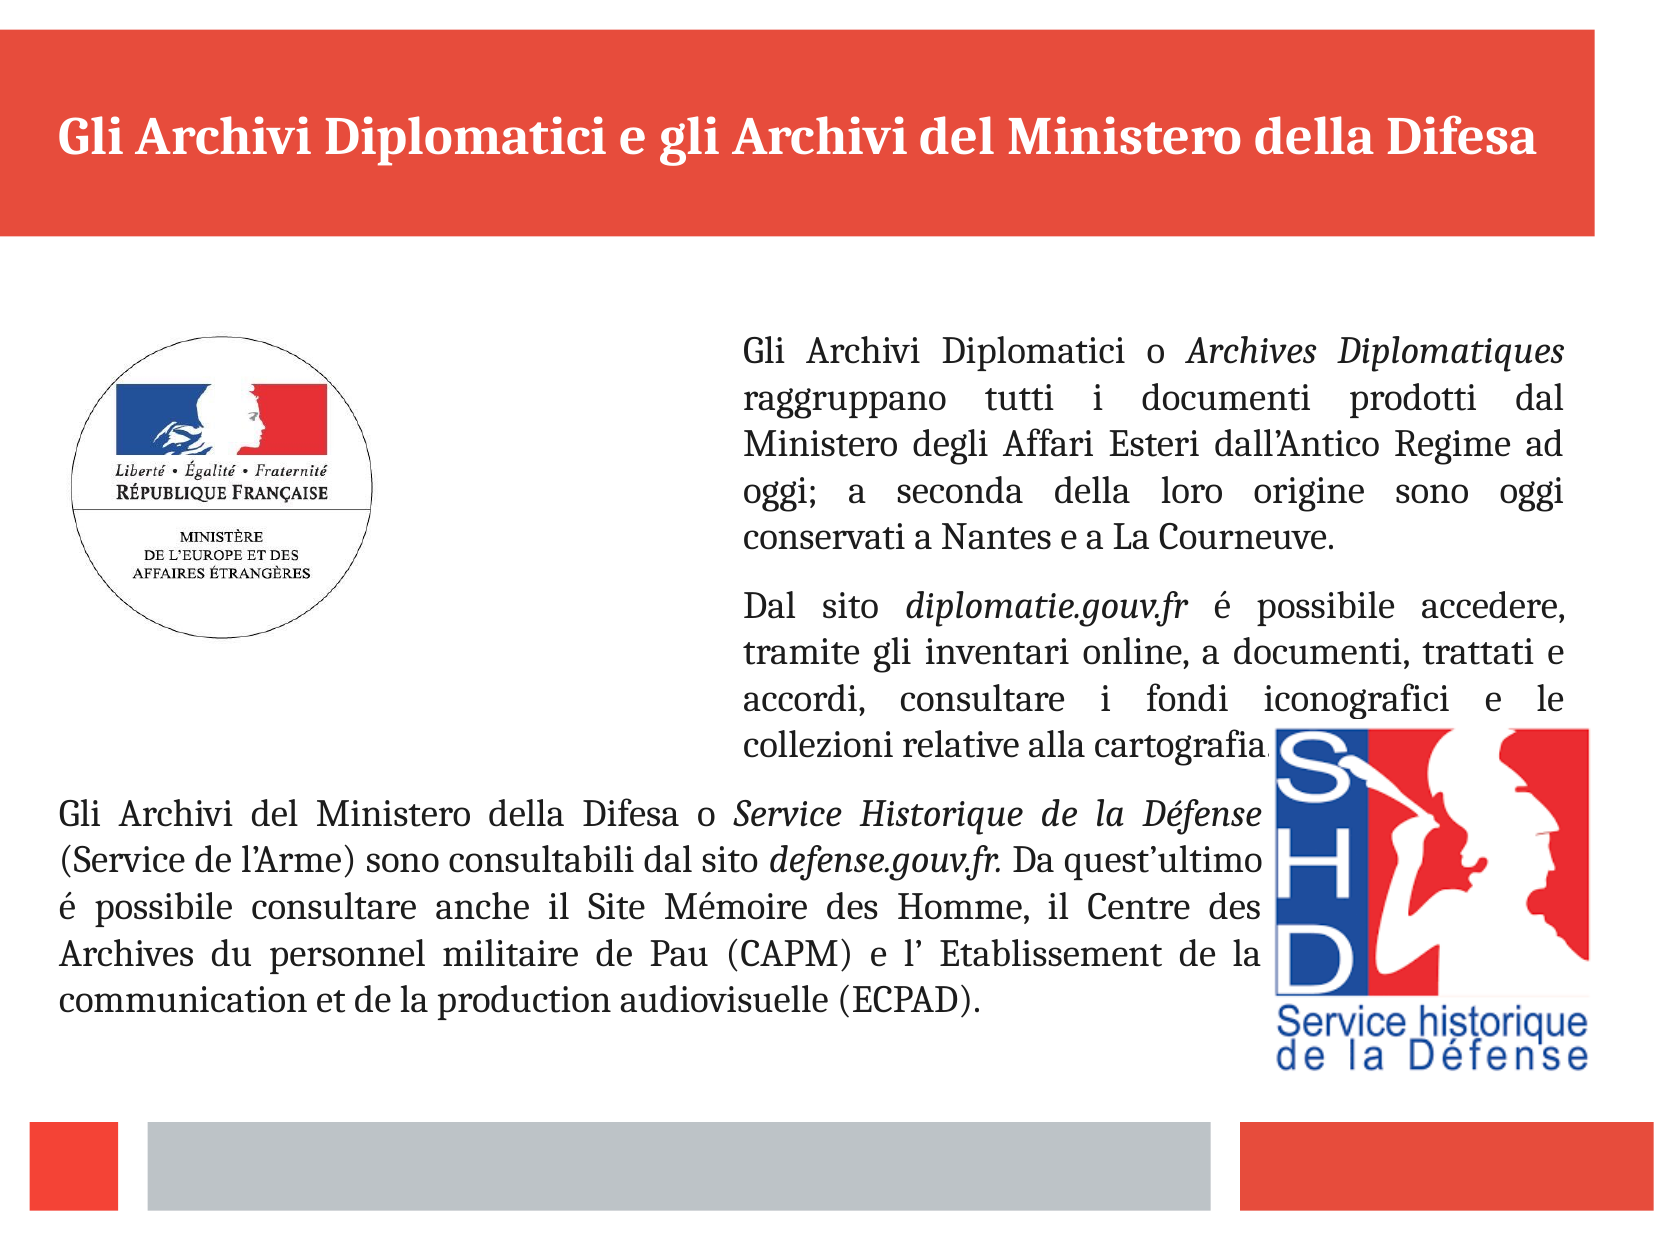

# Gli Archivi Diplomatici e gli Archivi del Ministero della Difesa
Gli Archivi Diplomatici o Archives Diplomatiques raggruppano tutti i documenti prodotti dal Ministero degli Affari Esteri dall’Antico Regime ad oggi; a seconda della loro origine sono oggi conservati a Nantes e a La Courneuve.
Dal sito diplomatie.gouv.fr é possibile accedere, tramite gli inventari online, a documenti, trattati e accordi, consultare i fondi iconografici e le collezioni relative alla cartografia.
Gli Archivi del Ministero della Difesa o Service Historique de la Défense (Service de l’Arme) sono consultabili dal sito defense.gouv.fr. Da quest’ultimo é possibile consultare anche il Site Mémoire des Homme, il Centre des Archives du personnel militaire de Pau (CAPM) e l’ Etablissement de la communication et de la production audiovisuelle (ECPAD).